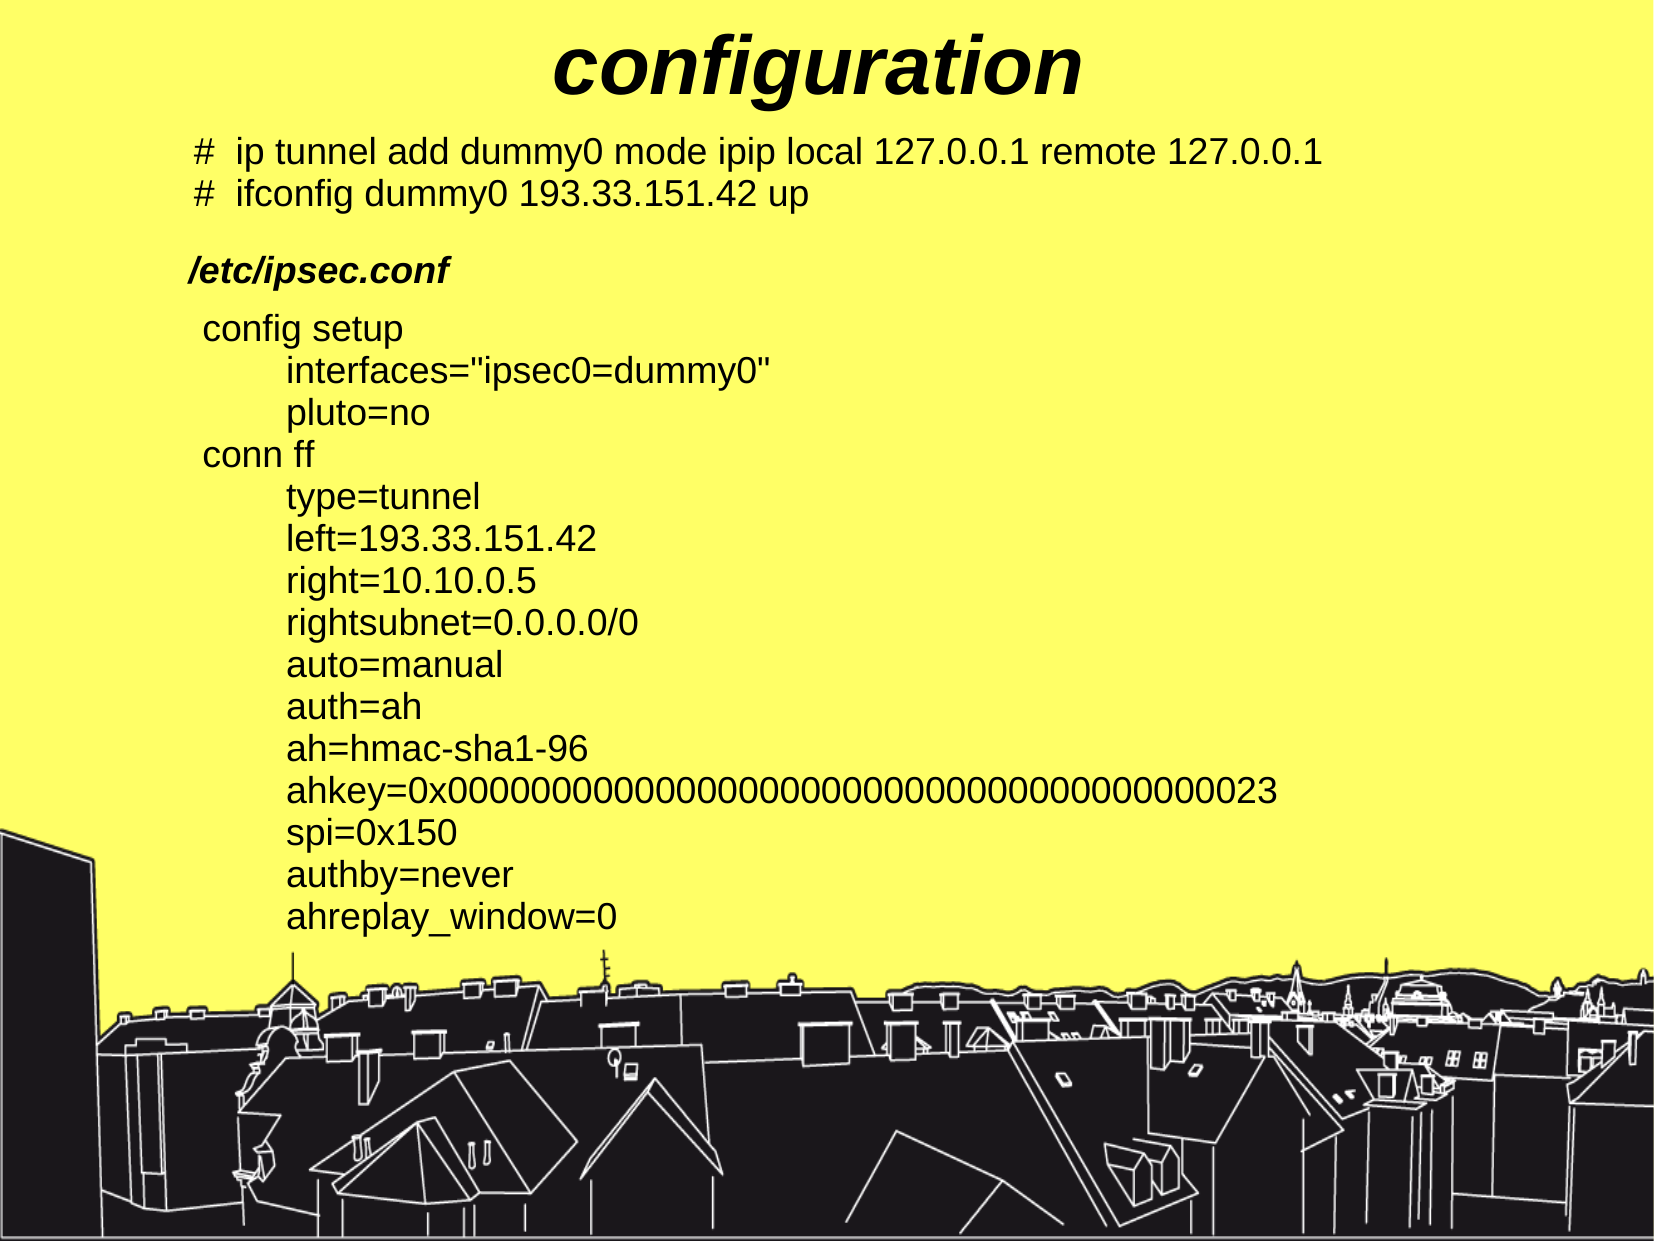

# configuration
# ip tunnel add dummy0 mode ipip local 127.0.0.1 remote 127.0.0.1
# ifconfig dummy0 193.33.151.42 up
/etc/ipsec.conf
config setup
 interfaces="ipsec0=dummy0"
 pluto=no
conn ff
 type=tunnel
 left=193.33.151.42
 right=10.10.0.5
 rightsubnet=0.0.0.0/0
 auto=manual
 auth=ah
 ah=hmac-sha1-96
 ahkey=0x0000000000000000000000000000000000000023
 spi=0x150
 authby=never
 ahreplay_window=0